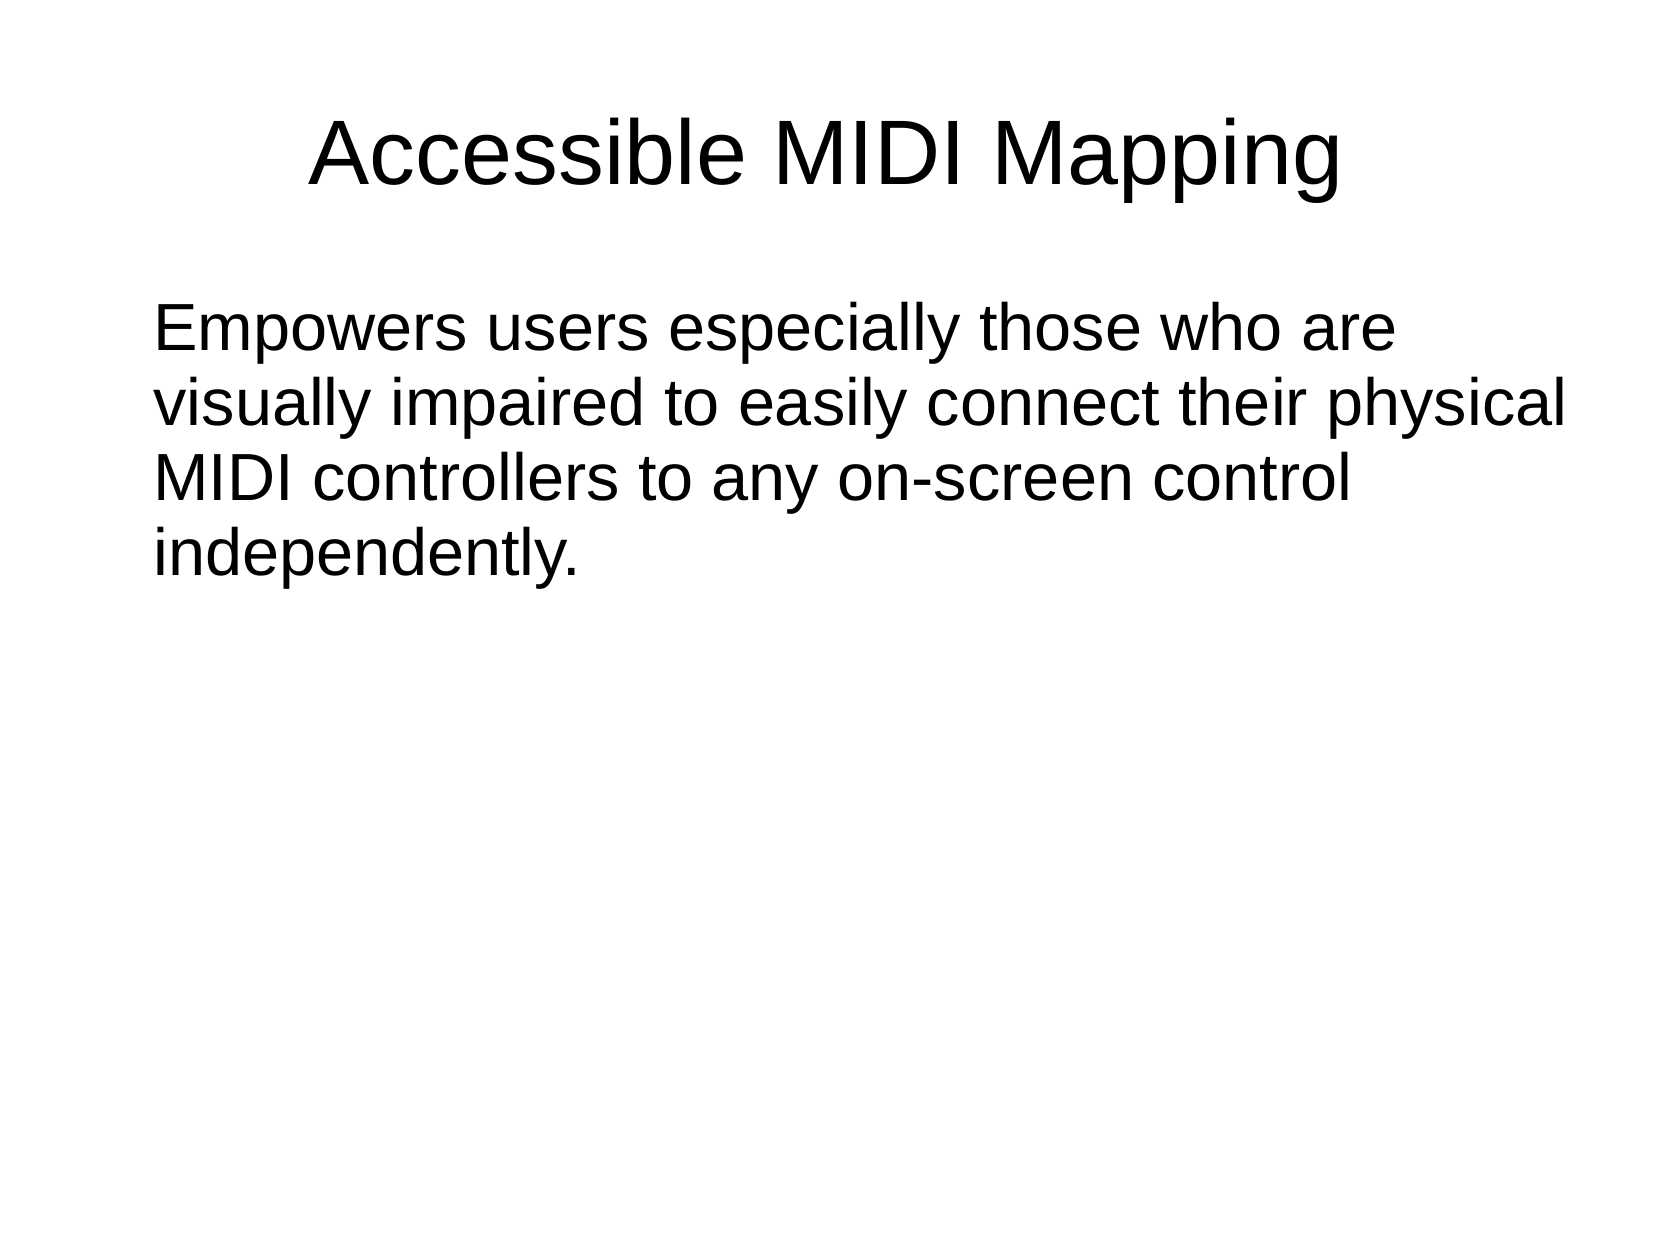

# Accessible MIDI Mapping
Empowers users especially those who are visually impaired to easily connect their physical MIDI controllers to any on-screen control independently.